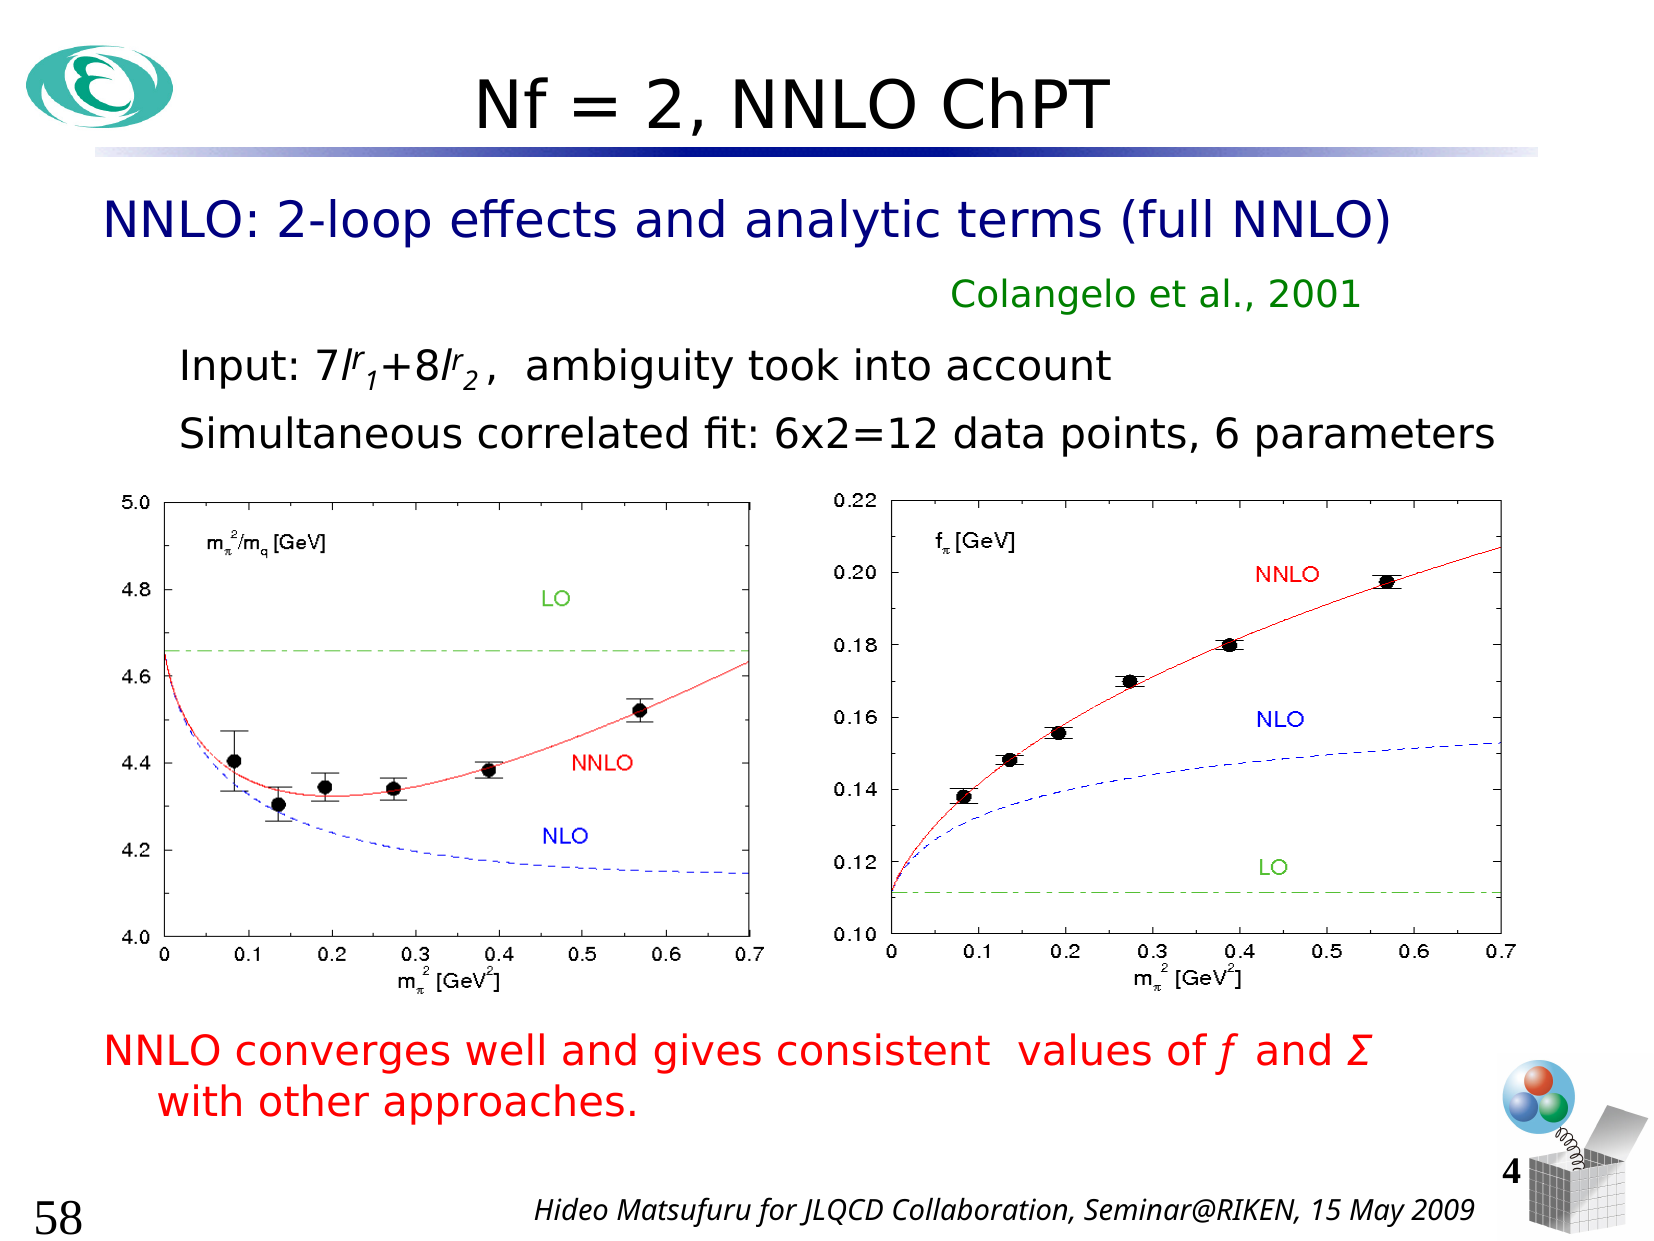

# Nf = 2, NNLO ChPT
NNLO: 2-loop effects and analytic terms (full NNLO)
 Colangelo et al., 2001
Input: 7lr1+8lr2 , ambiguity took into account
Simultaneous correlated fit: 6x2=12 data points, 6 parameters
NNLO converges well and gives consistent values of f and Σ with other approaches.
 4